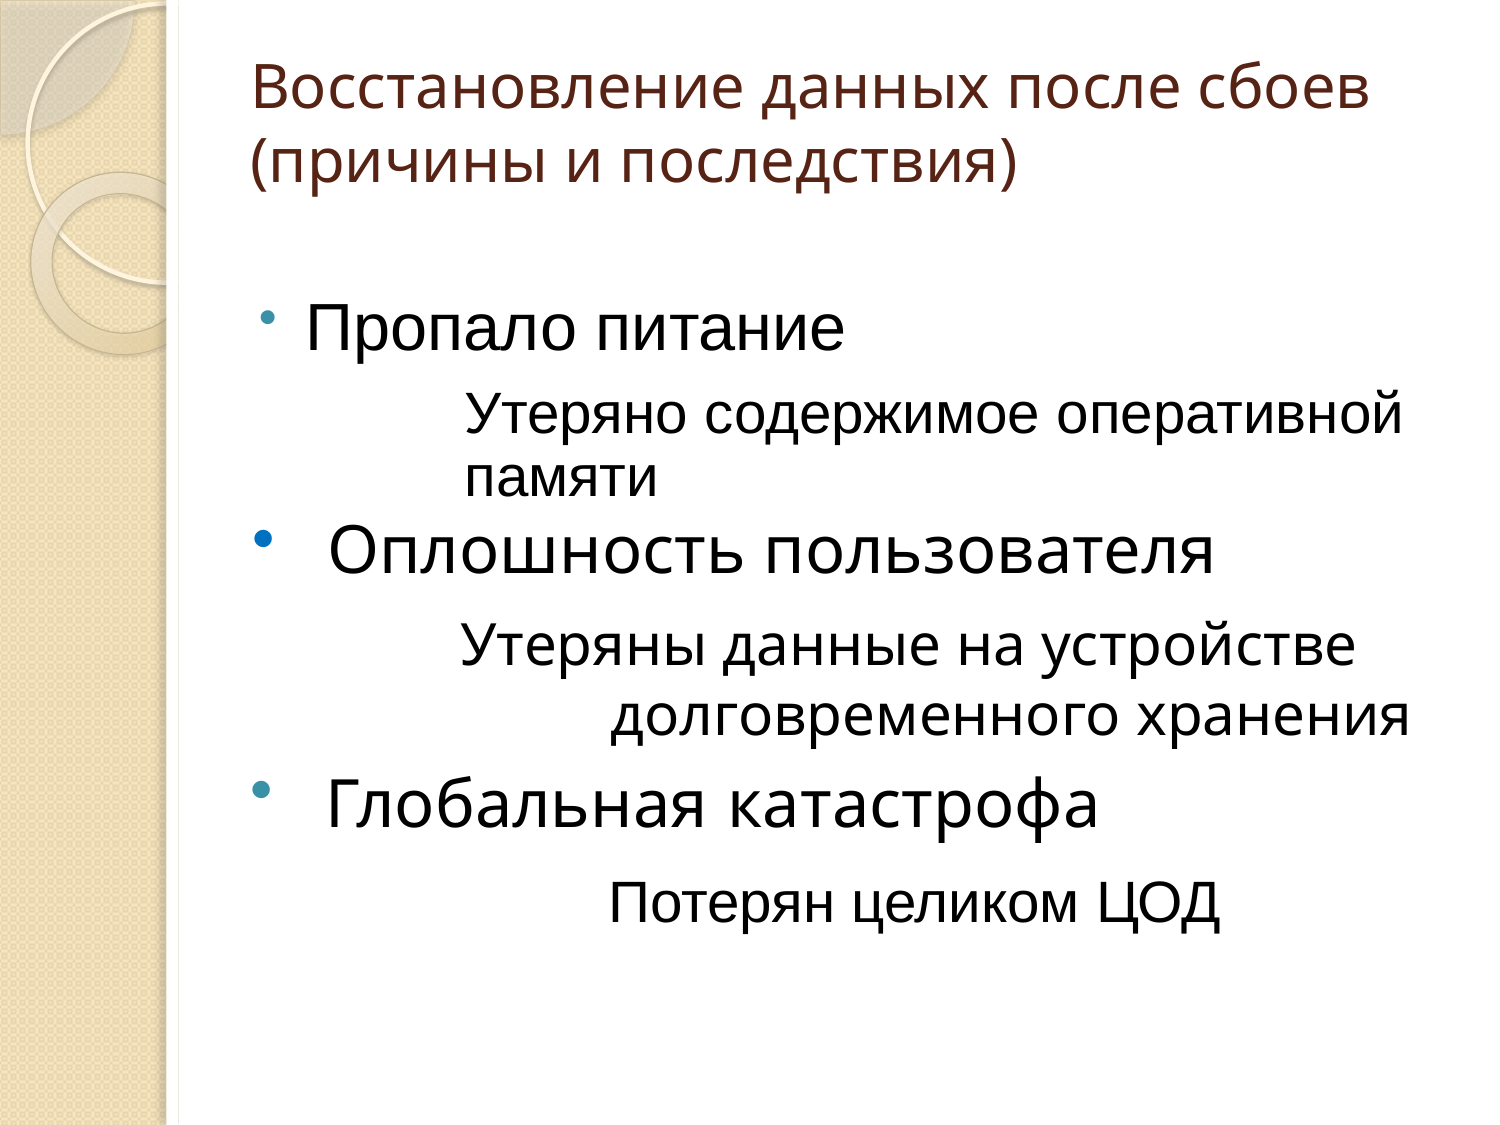

# Восстановление данных после сбоев (причины и последствия)
Пропало питание
Утеряно содержимое оперативной памяти
Оплошность пользователя
	Утеряны данные на устройстве 	 	долговременного хранения
Глобальная катастрофа
	Потерян целиком ЦОД